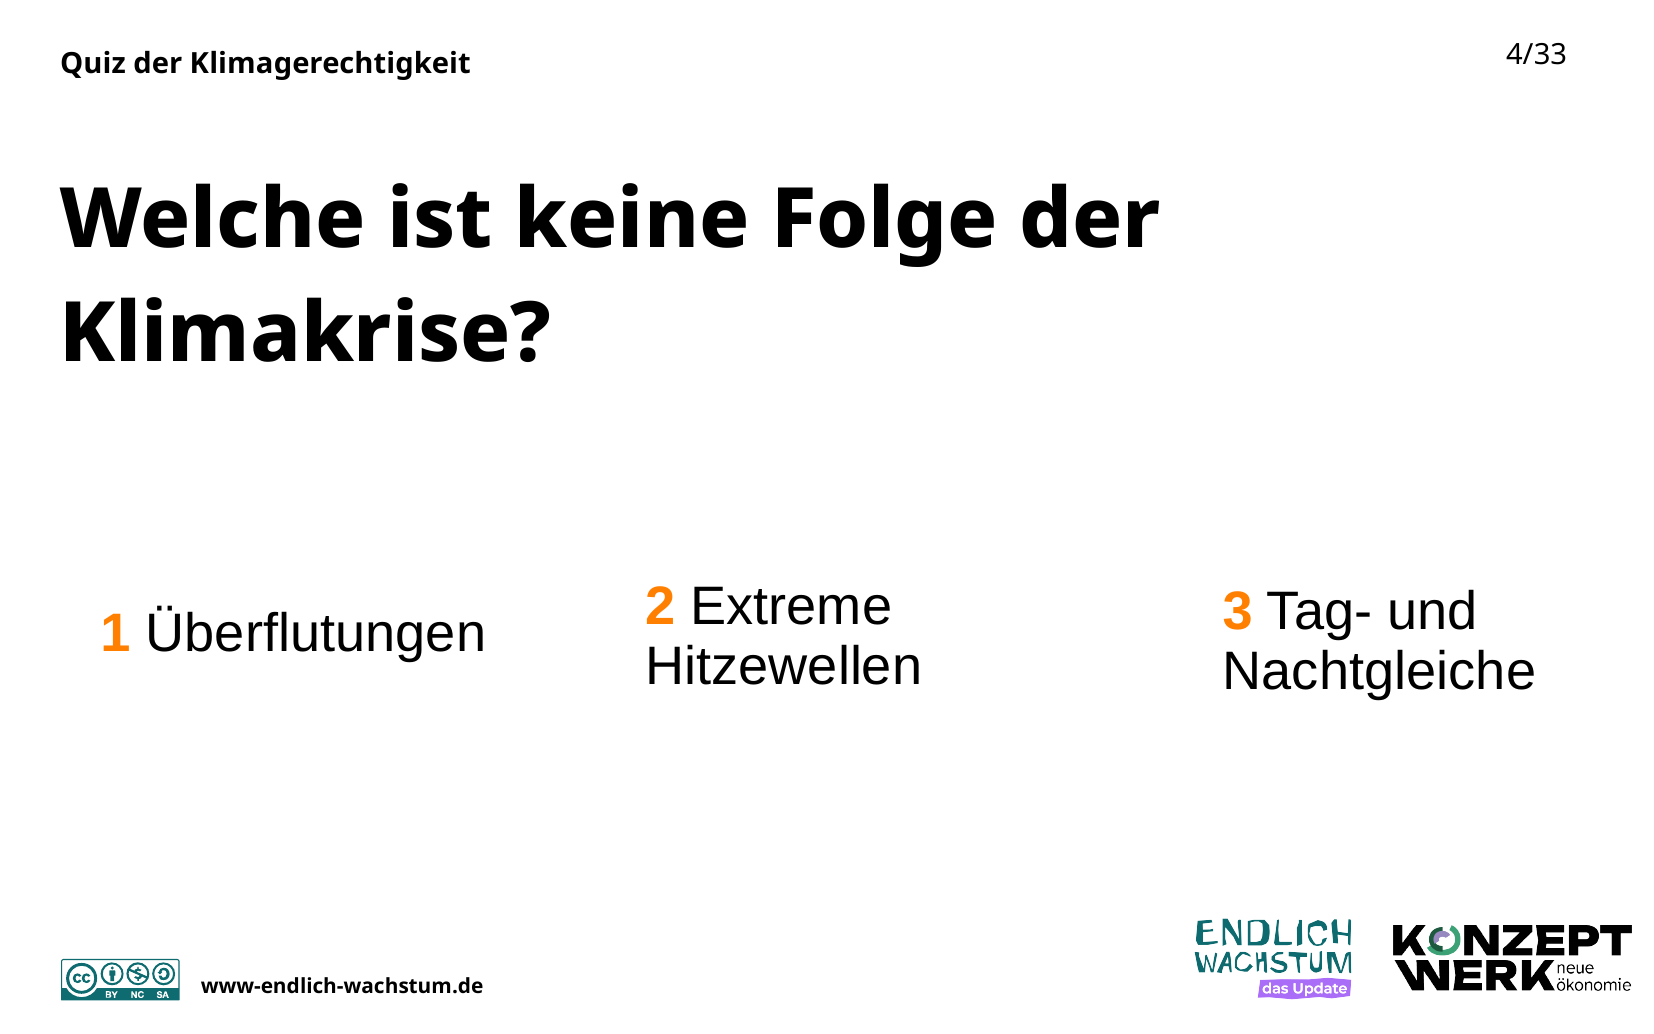

4
Quiz der Klimagerechtigkeit
# Welche ist keine Folge der Klimakrise?
2 Extreme Hitzewellen
3 Tag- und Nachtgleiche
1 Überflutungen